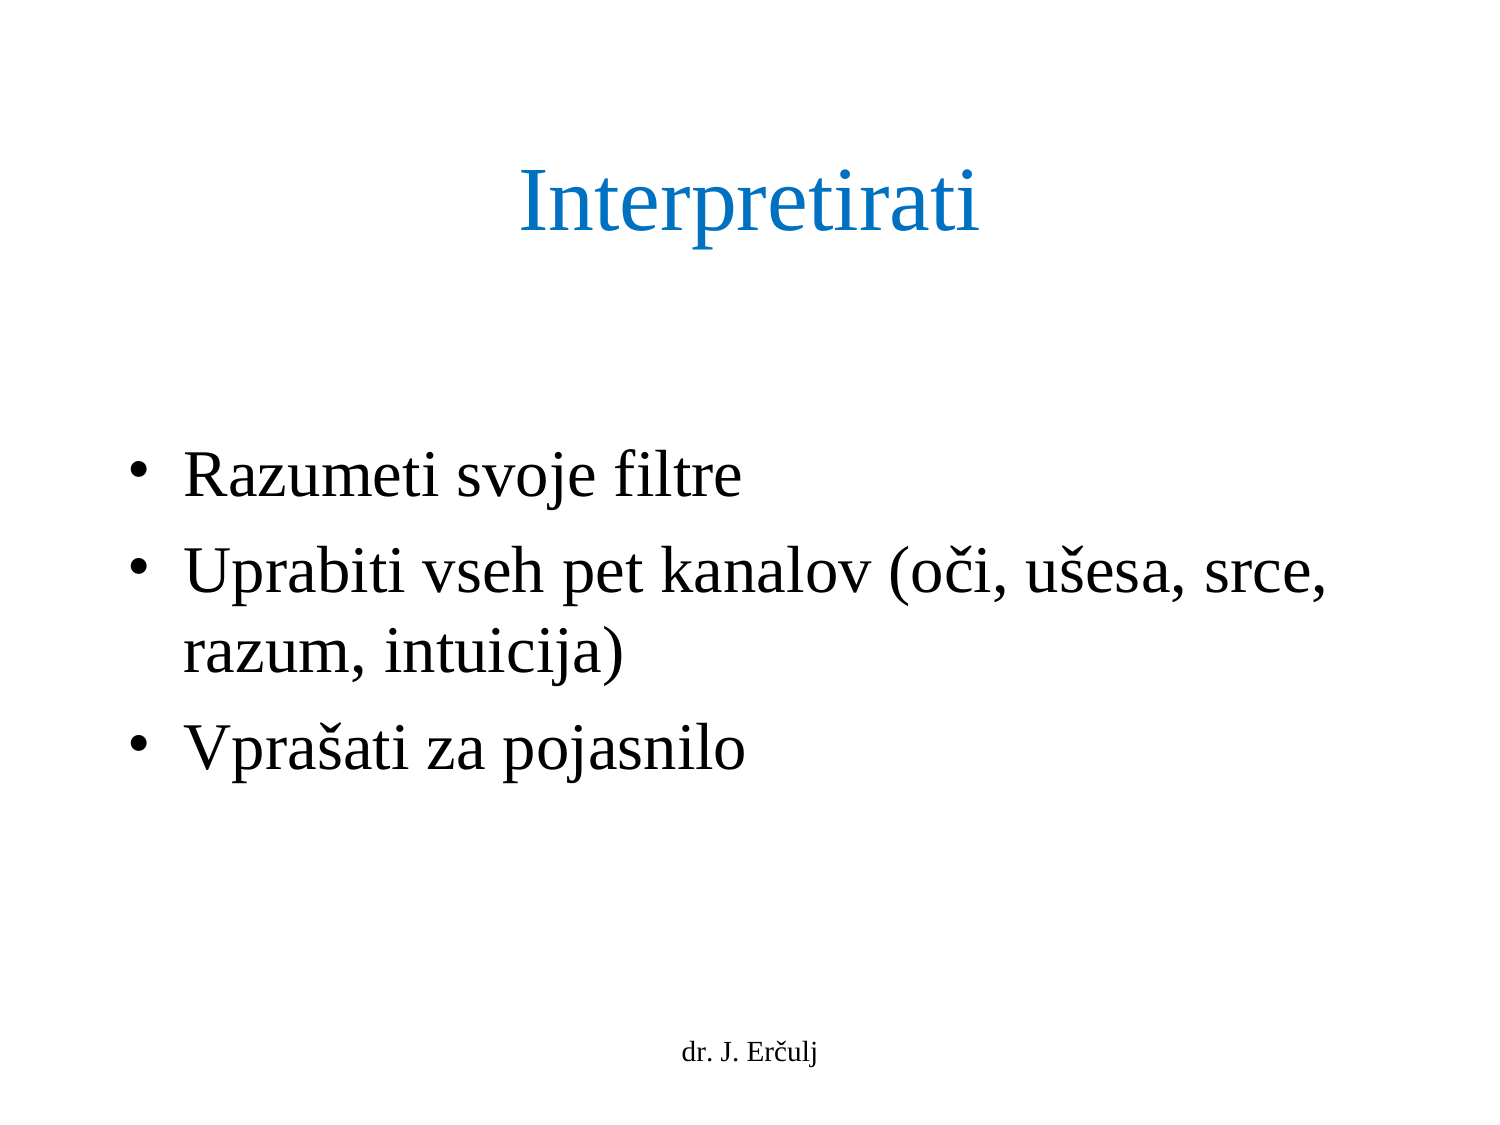

# Interpretirati
Razumeti svoje filtre
Uprabiti vseh pet kanalov (oči, ušesa, srce, razum, intuicija)
Vprašati za pojasnilo
dr. J. Erčulj